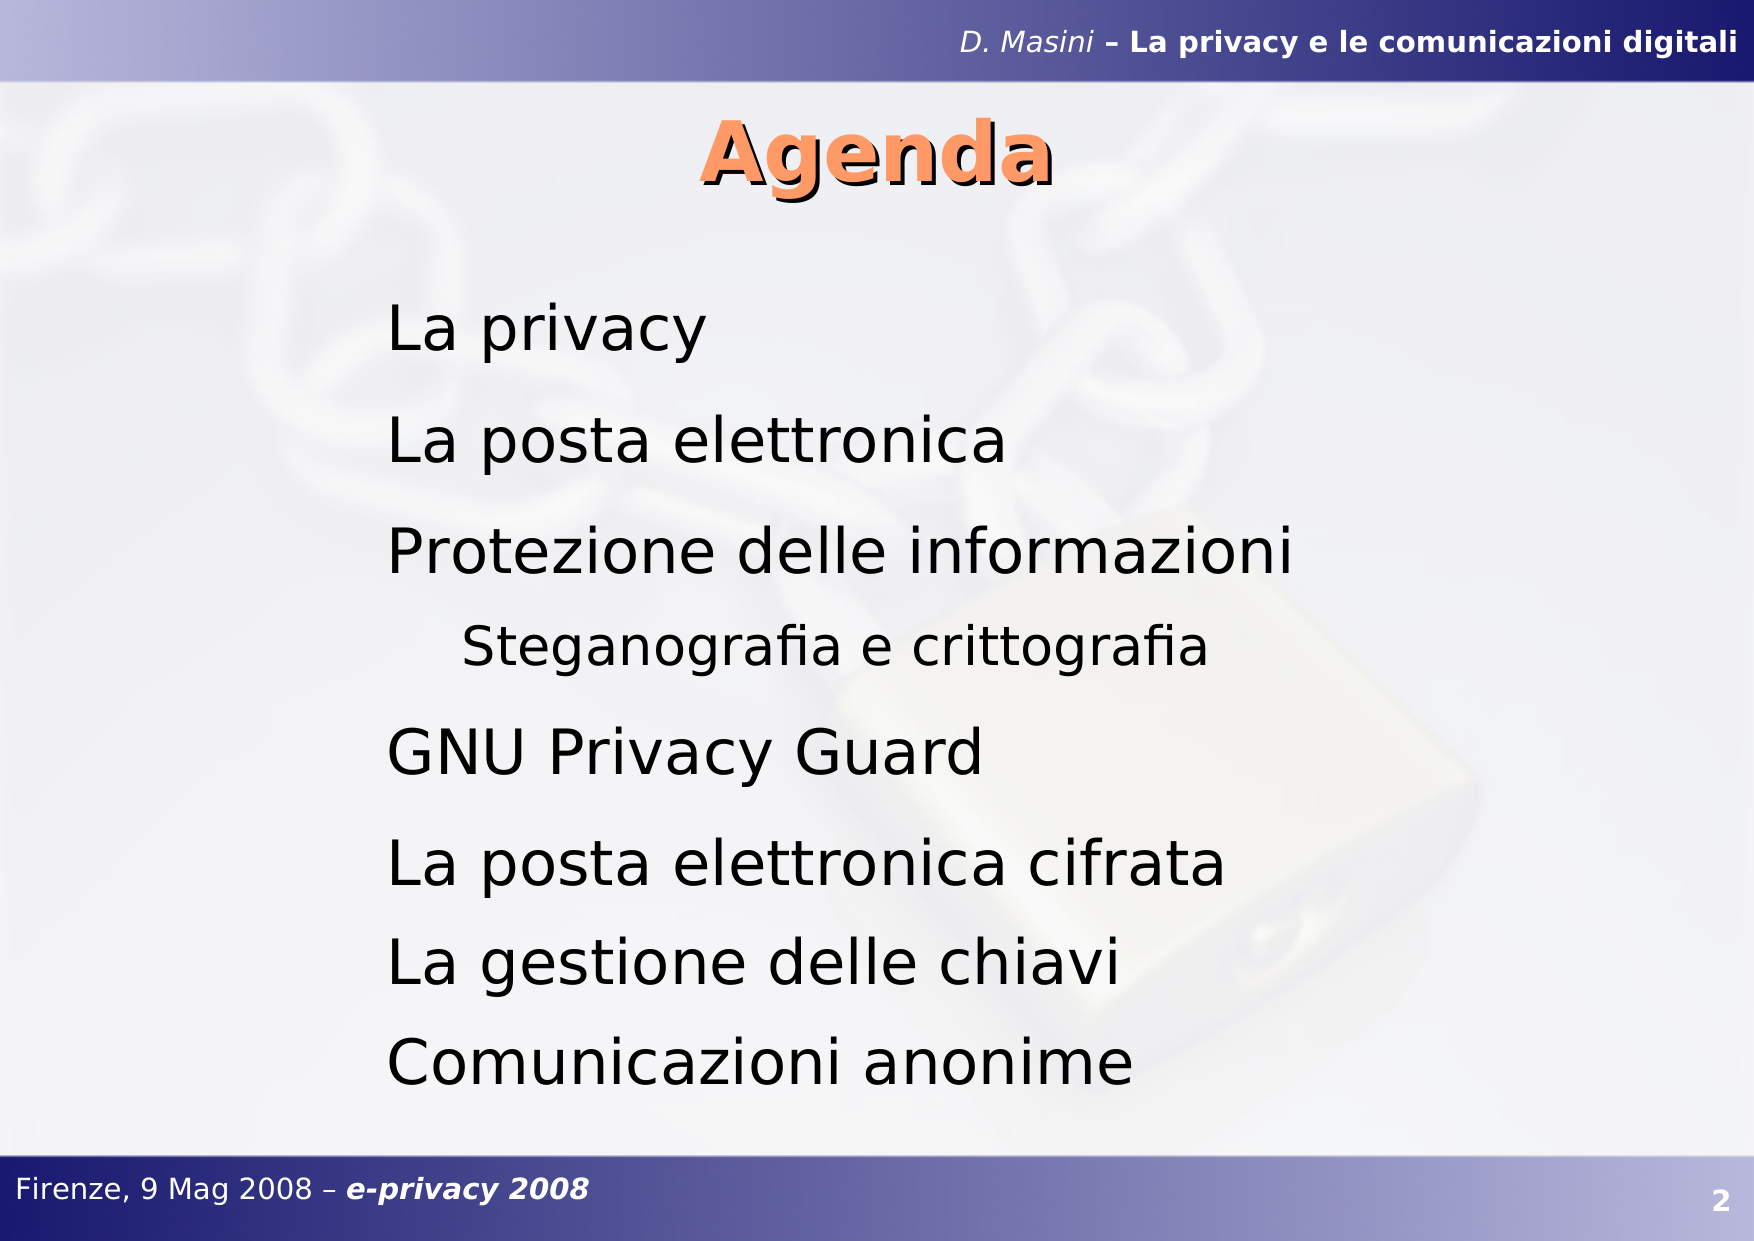

# Agenda
La privacy
La posta elettronica
Protezione delle informazioni
Steganografia e crittografia
GNU Privacy Guard
La posta elettronica cifrata
La gestione delle chiavi
Comunicazioni anonime